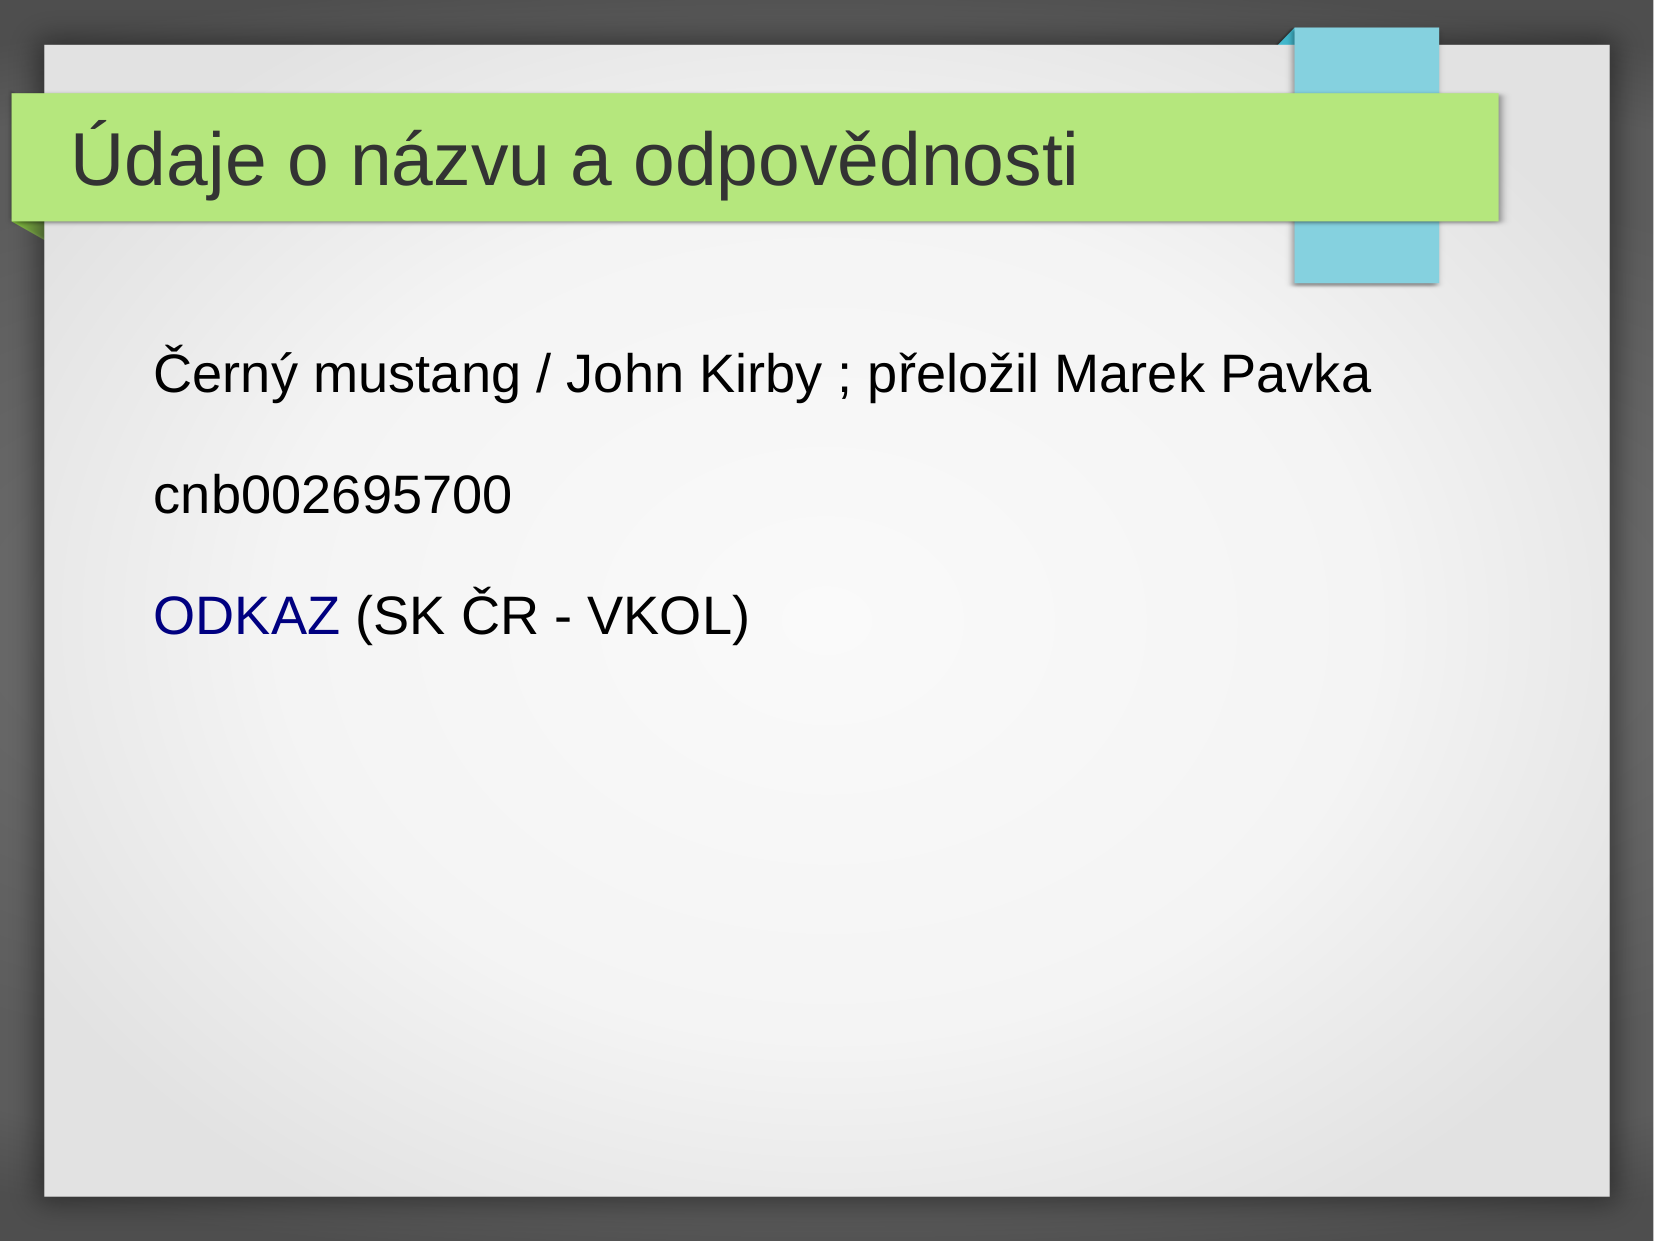

# Údaje o názvu a odpovědnosti
Černý mustang / John Kirby ; přeložil Marek Pavka
cnb002695700
ODKAZ (SK ČR - VKOL)